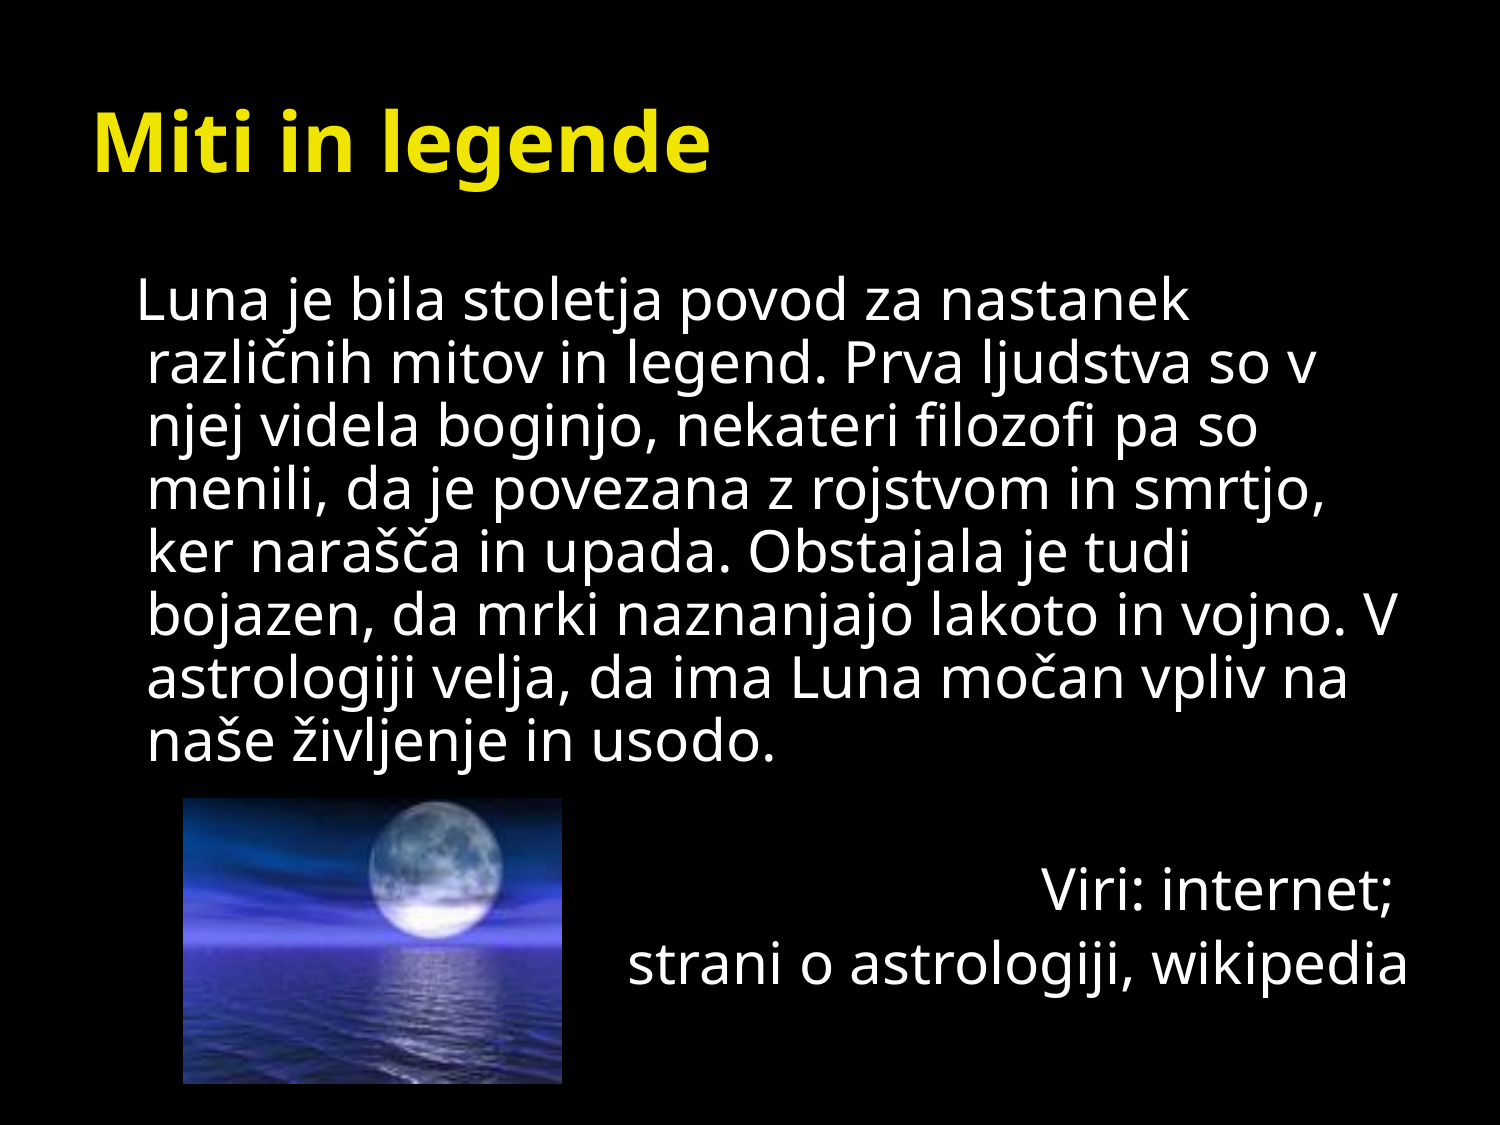

# Miti in legende
 Luna je bila stoletja povod za nastanek različnih mitov in legend. Prva ljudstva so v njej videla boginjo, nekateri filozofi pa so menili, da je povezana z rojstvom in smrtjo, ker narašča in upada. Obstajala je tudi bojazen, da mrki naznanjajo lakoto in vojno. V astrologiji velja, da ima Luna močan vpliv na naše življenje in usodo.
Viri: internet;
strani o astrologiji, wikipedia